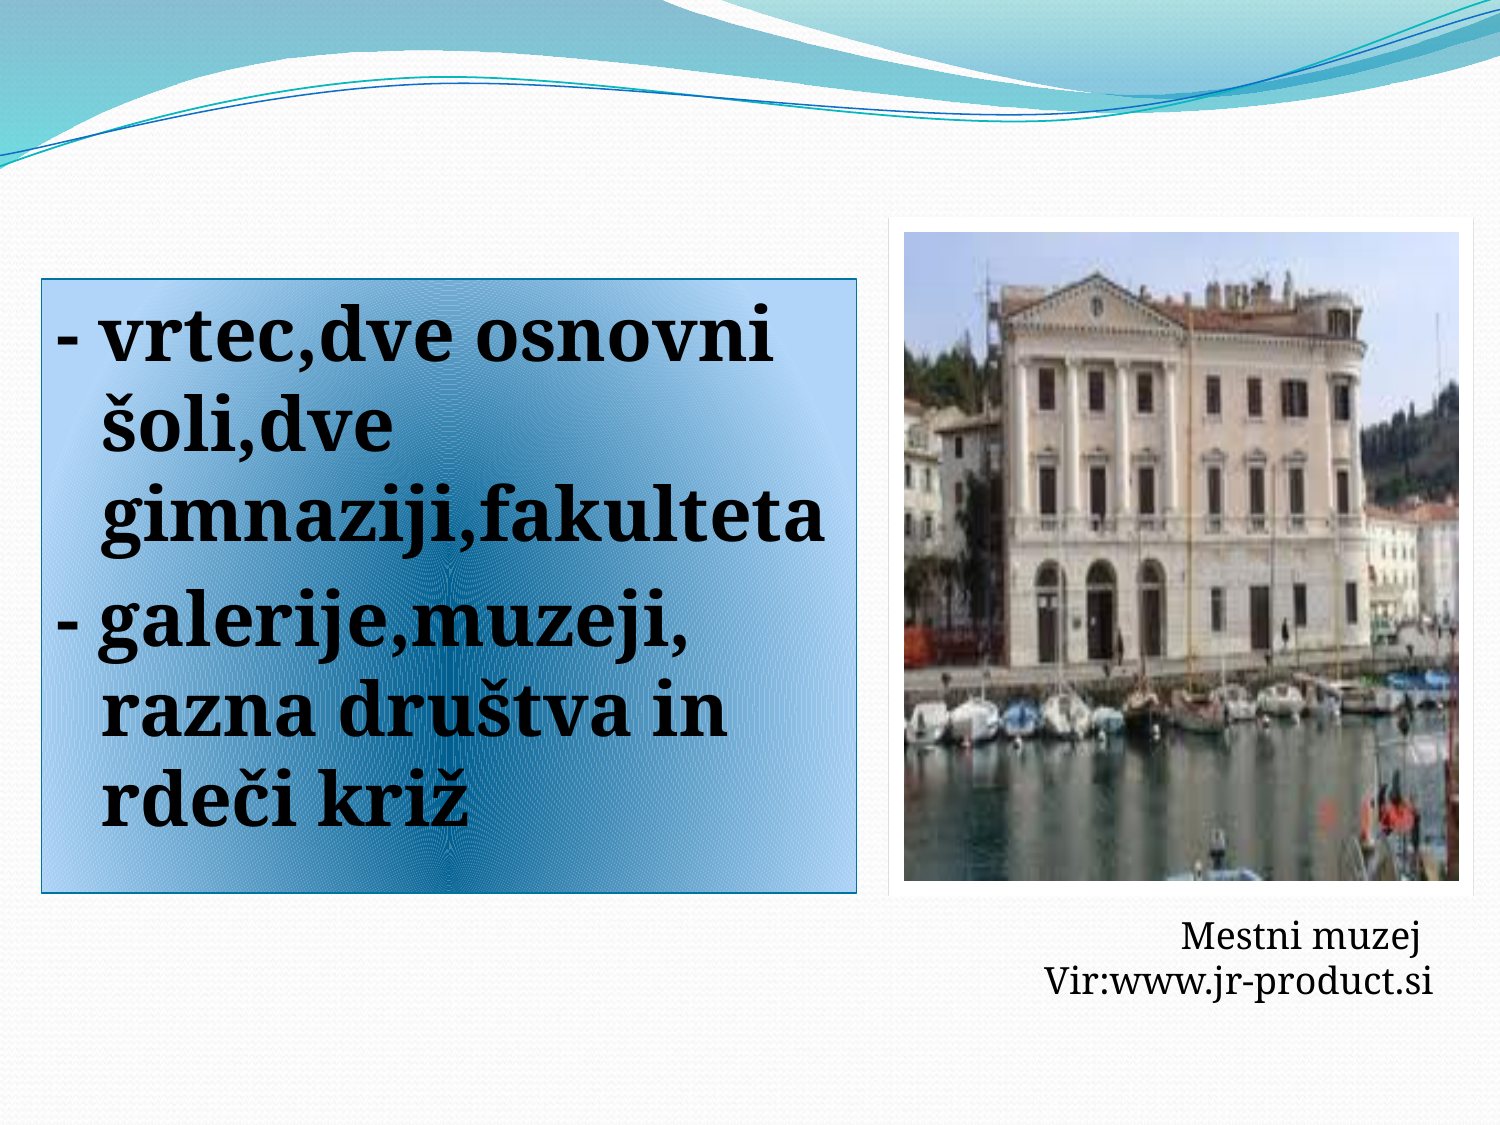

#
- vrtec,dve osnovni šoli,dve gimnaziji,fakulteta
- galerije,muzeji, razna društva in rdeči križ
 Mestni muzej
 Vir:www.jr-product.si